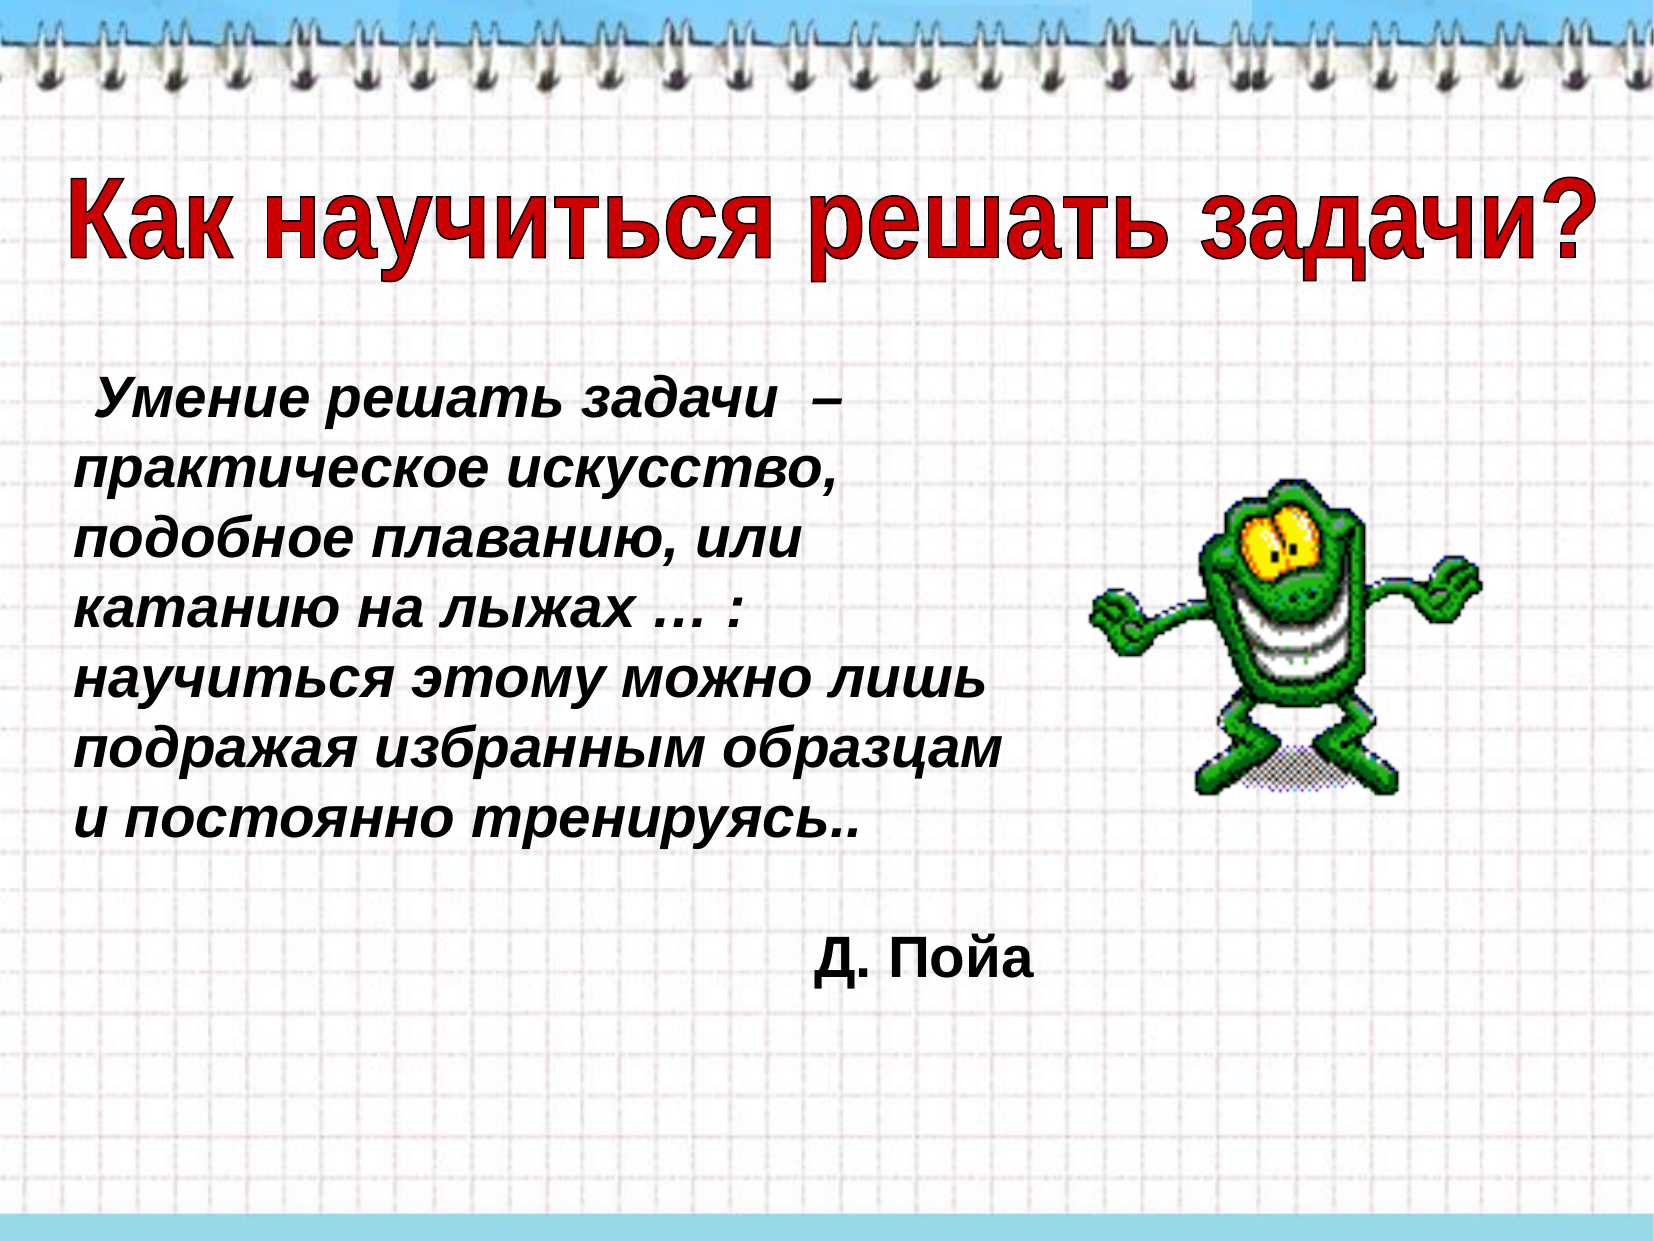

Как научиться решать задачи?
Умение решать задачи – практическое искусство, подобное плаванию, или катанию на лыжах … : научиться этому можно лишь подражая избранным образцам и постоянно тренируясь..
 Д. Пойа